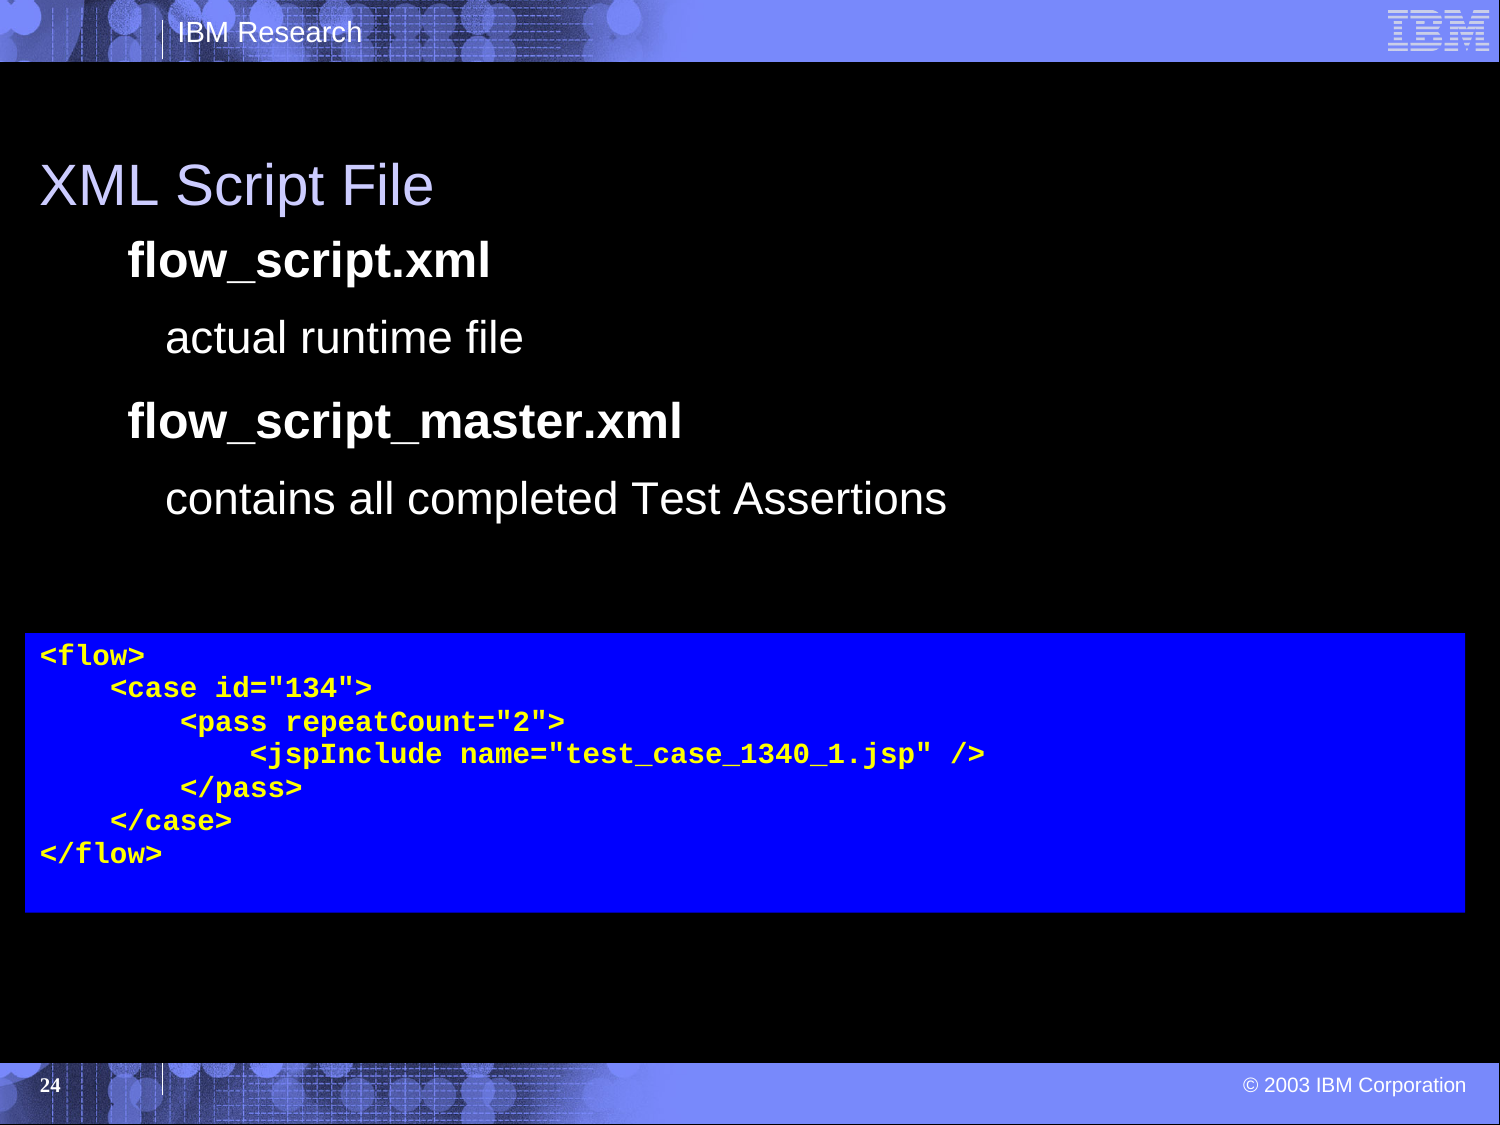

# XML Script File
flow_script.xml
actual runtime file
flow_script_master.xml
contains all completed Test Assertions
<flow>
 <case id="134">
 <pass repeatCount="2">
 <jspInclude name="test_case_1340_1.jsp" />
 </pass>
 </case>
</flow>
24